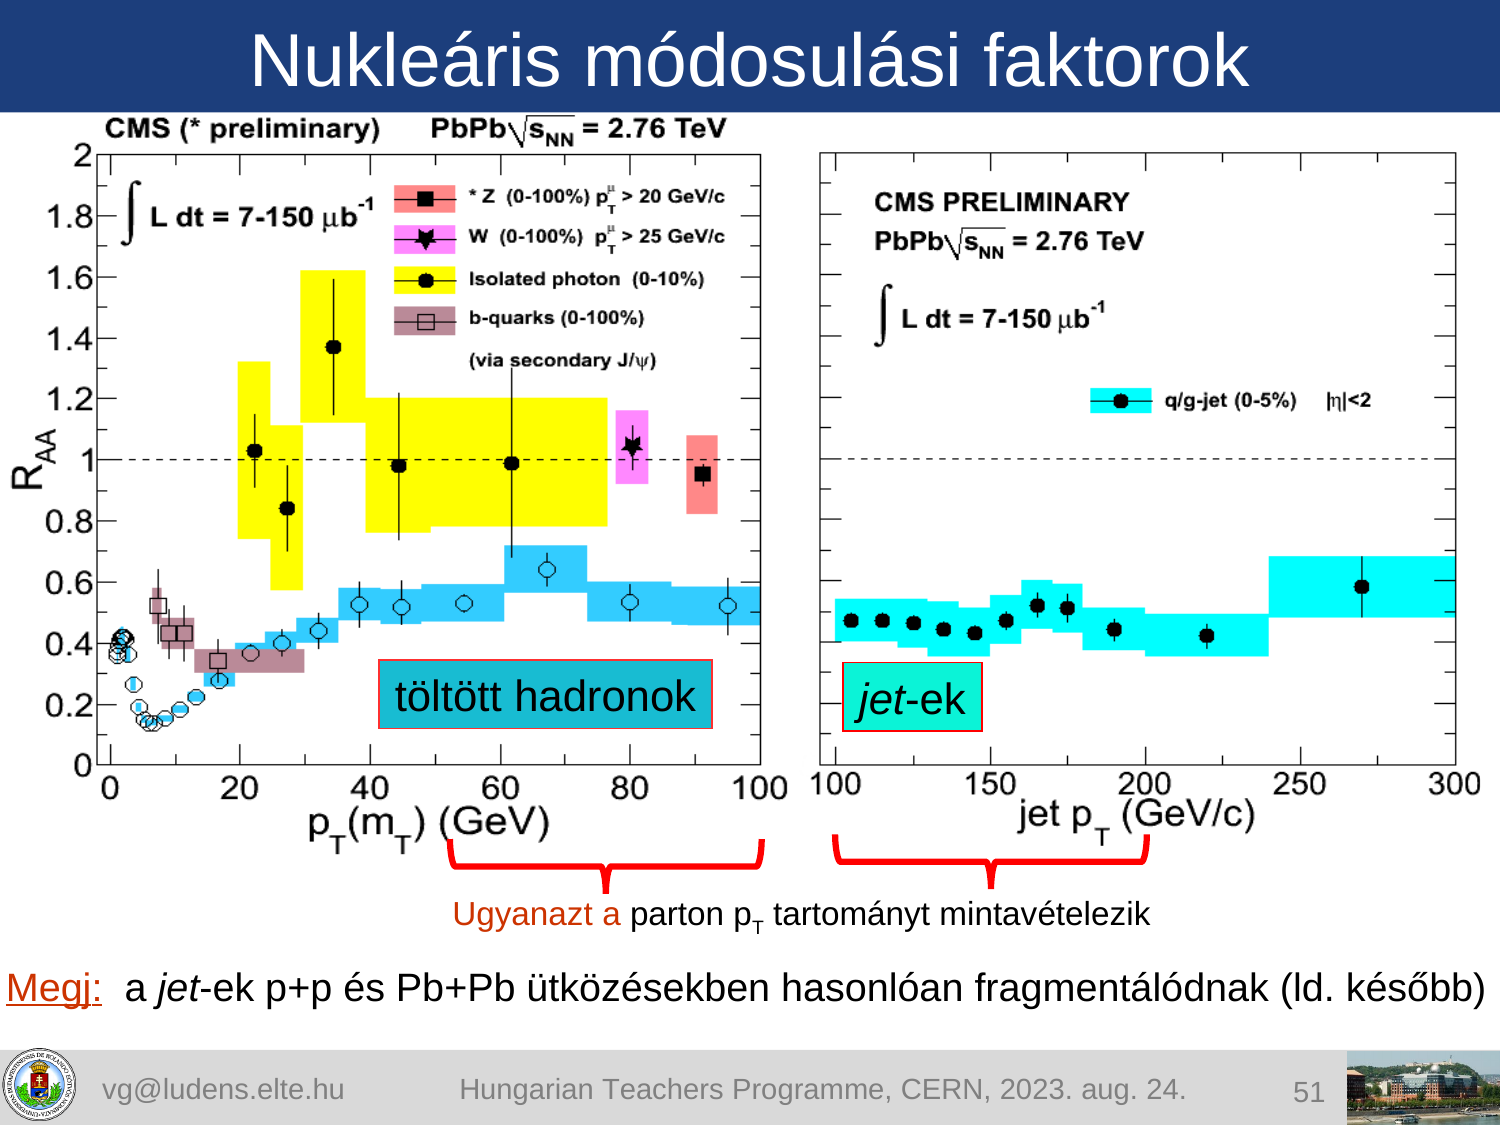

# Nukleáris módosulási faktorok
töltött hadronok
jet-ek
Ugyanazt a parton pT tartományt mintavételezik
Megj: a jet-ek p+p és Pb+Pb ütközésekben hasonlóan fragmentálódnak (ld. később)
51